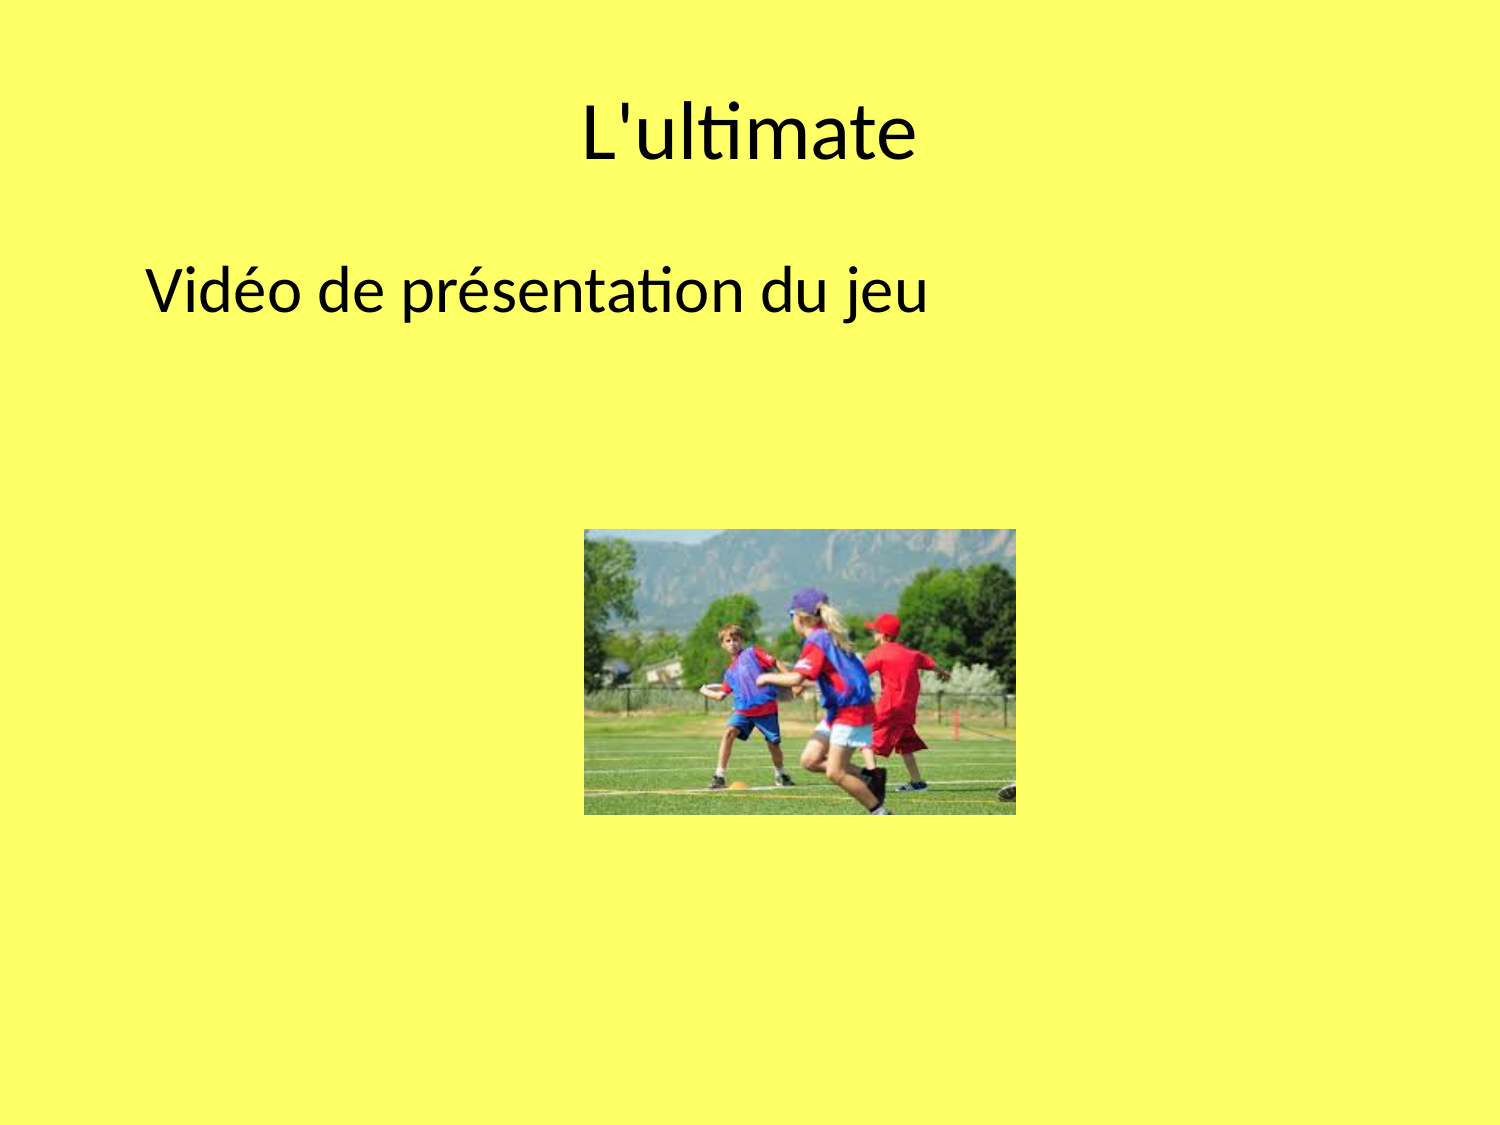

# L'ultimate
Vidéo de présentation du jeu